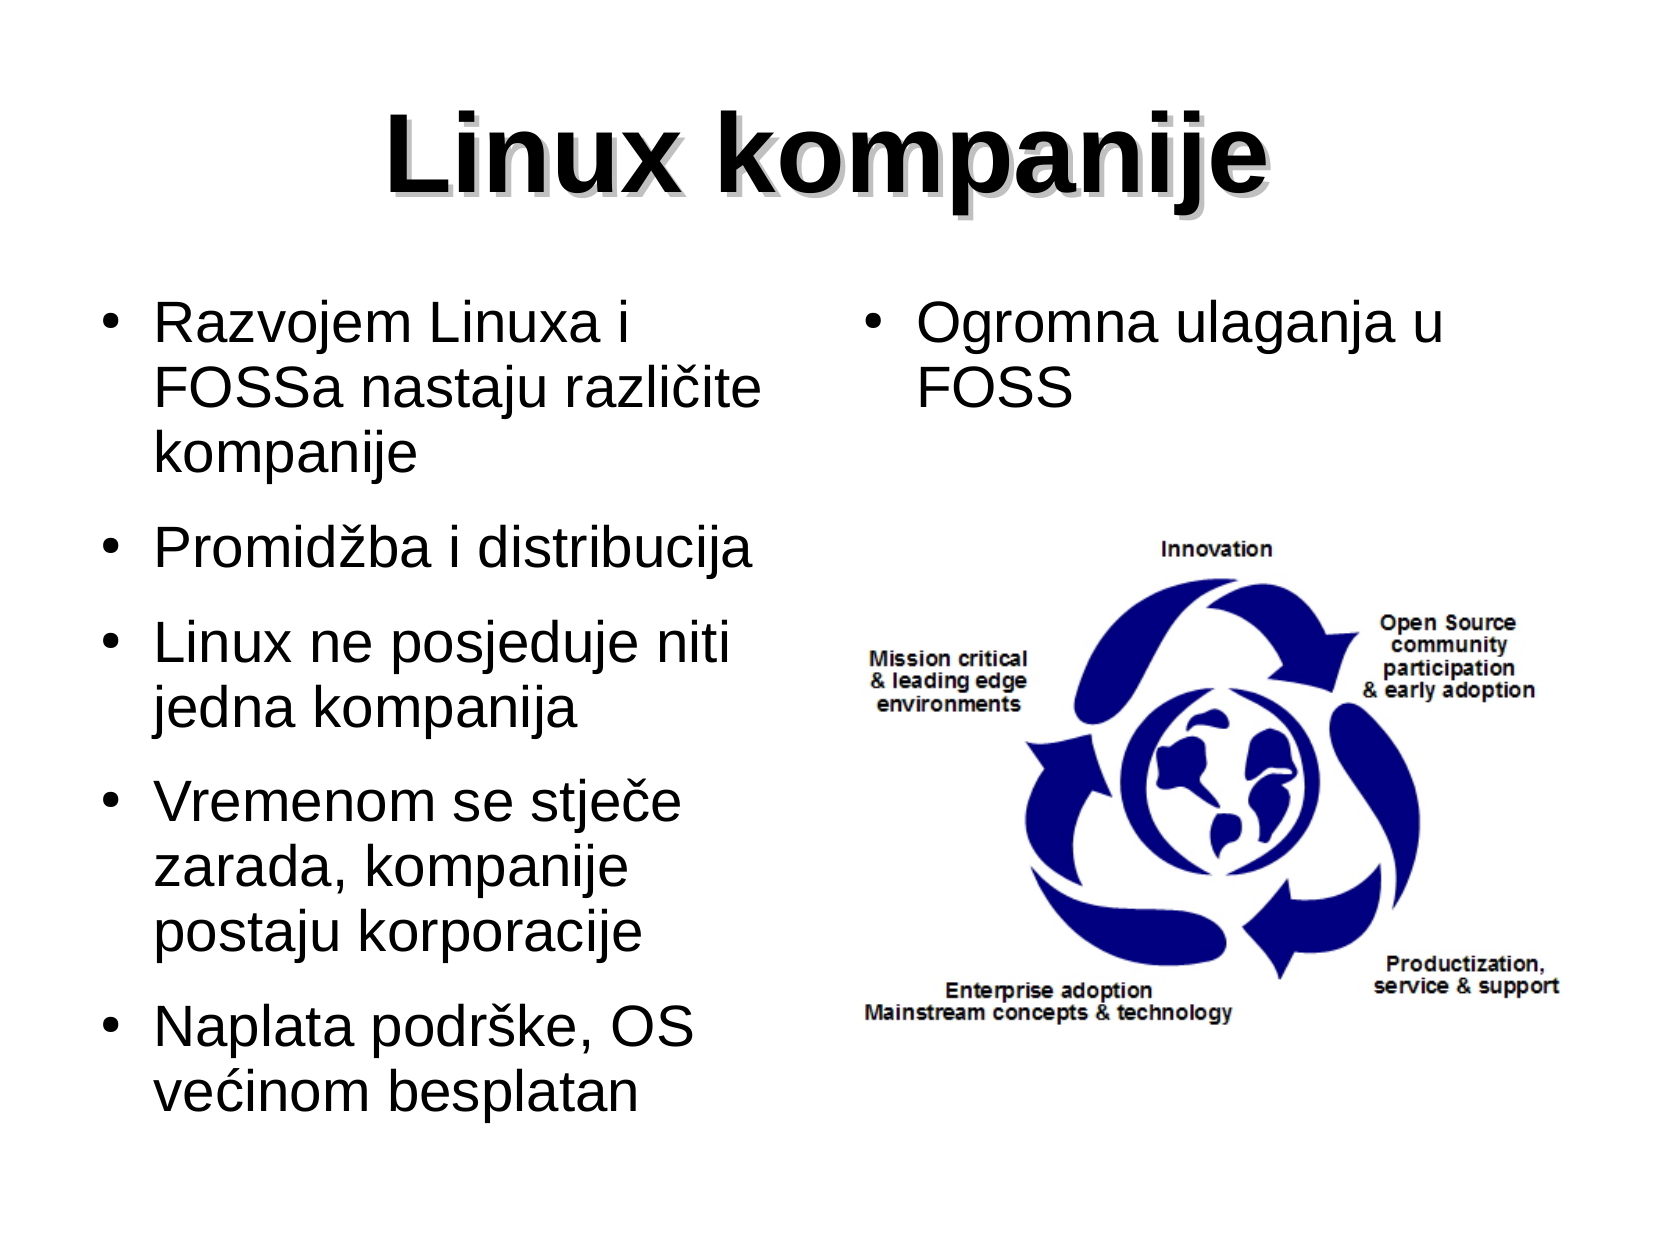

# Linux kompanije
Razvojem Linuxa i FOSSa nastaju različite kompanije
Promidžba i distribucija
Linux ne posjeduje niti jedna kompanija
Vremenom se stječe zarada, kompanije postaju korporacije
Naplata podrške, OS većinom besplatan
Ogromna ulaganja u FOSS